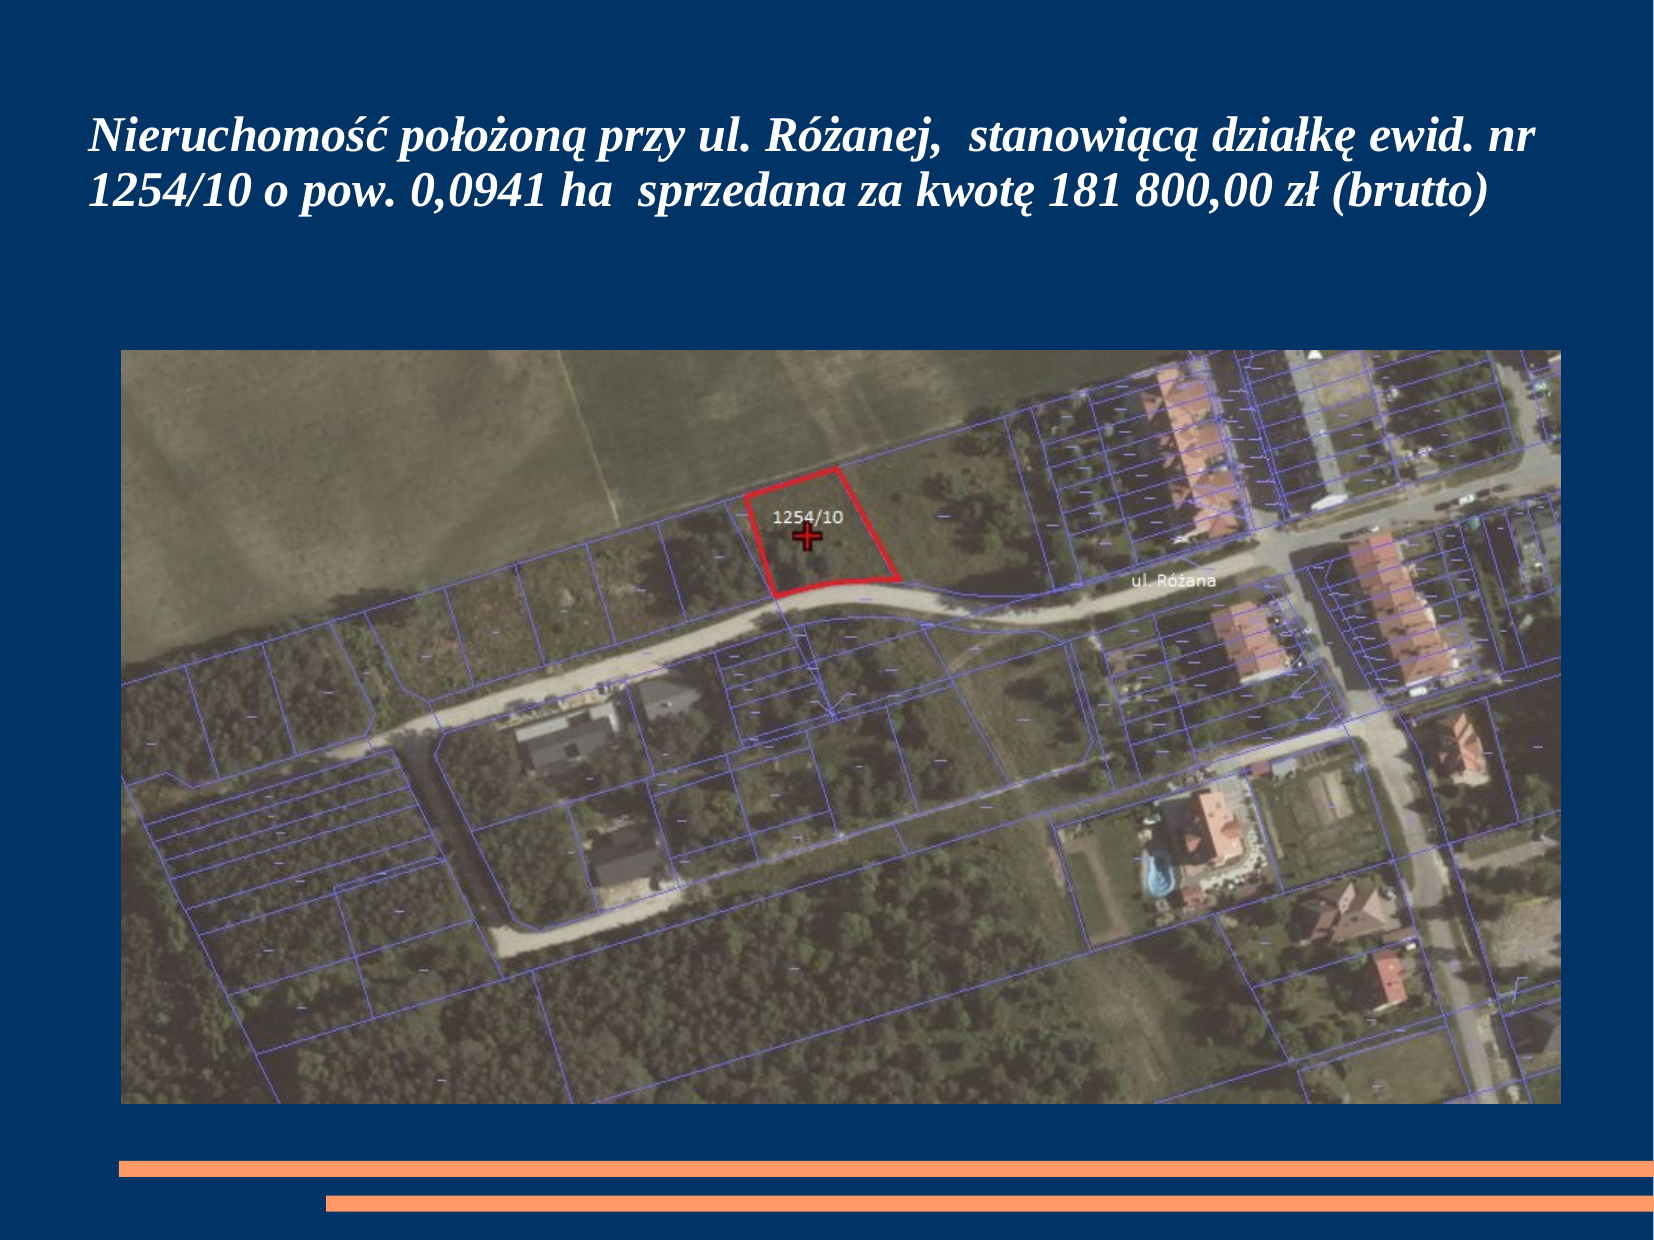

# Nieruchomość położoną przy ul. Różanej, stanowiącą działkę ewid. nr 1254/10 o pow. 0,0941 ha sprzedana za kwotę 181 800,00 zł (brutto)